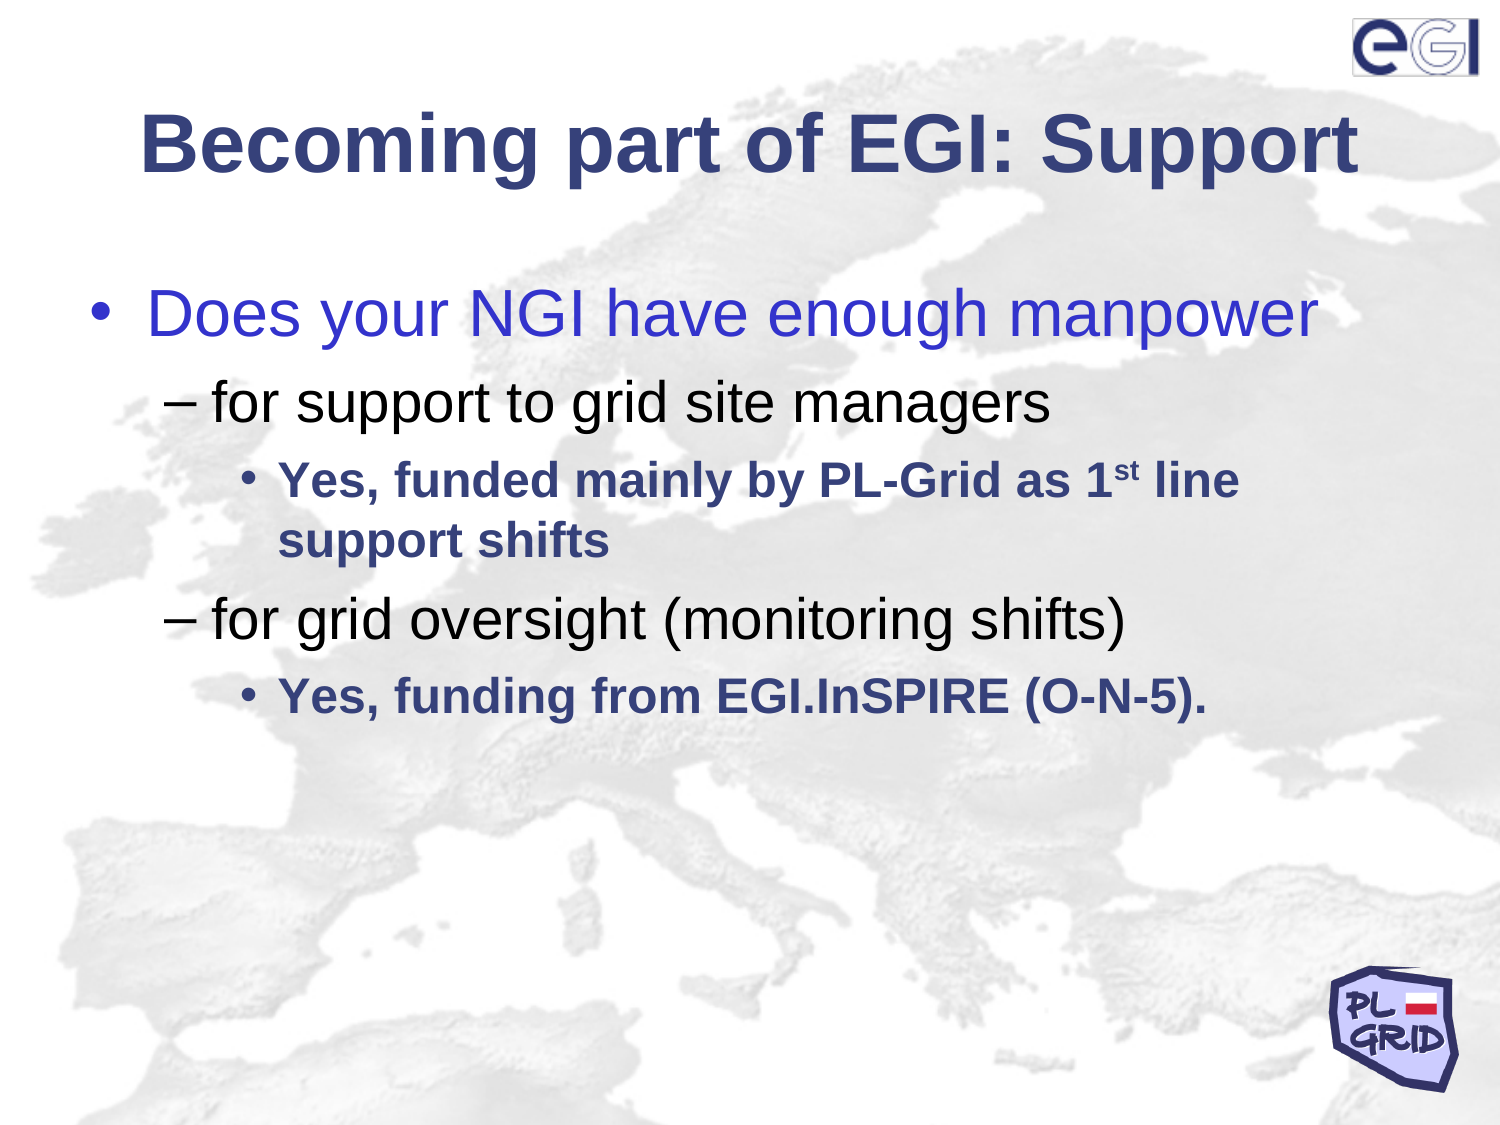

# Becoming part of EGI: Support
Does your NGI have enough manpower
for support to grid site managers
Yes, funded mainly by PL-Grid as 1st line support shifts
for grid oversight (monitoring shifts)
Yes, funding from EGI.InSPIRE (O-N-5).